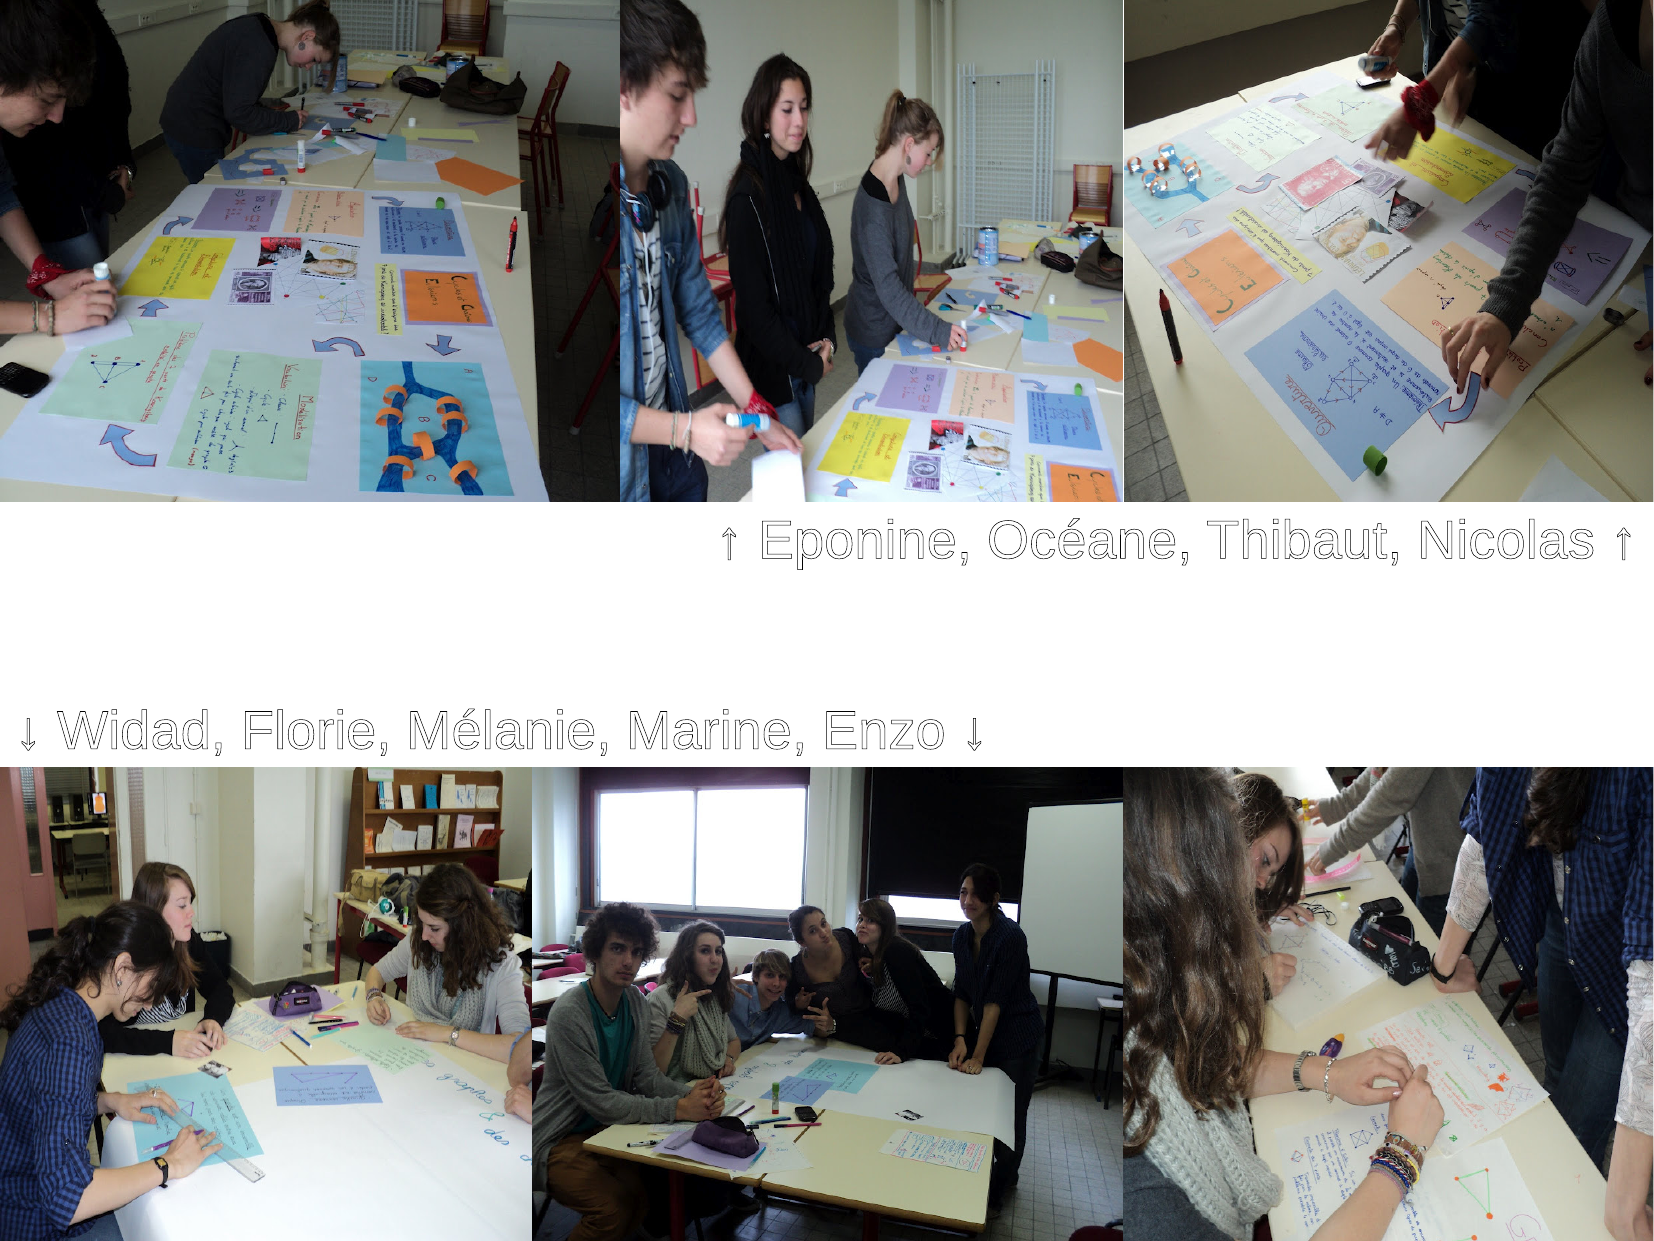

↑ Eponine, Océane, Thibaut, Nicolas ↑
↓ Widad, Florie, Mélanie, Marine, Enzo ↓